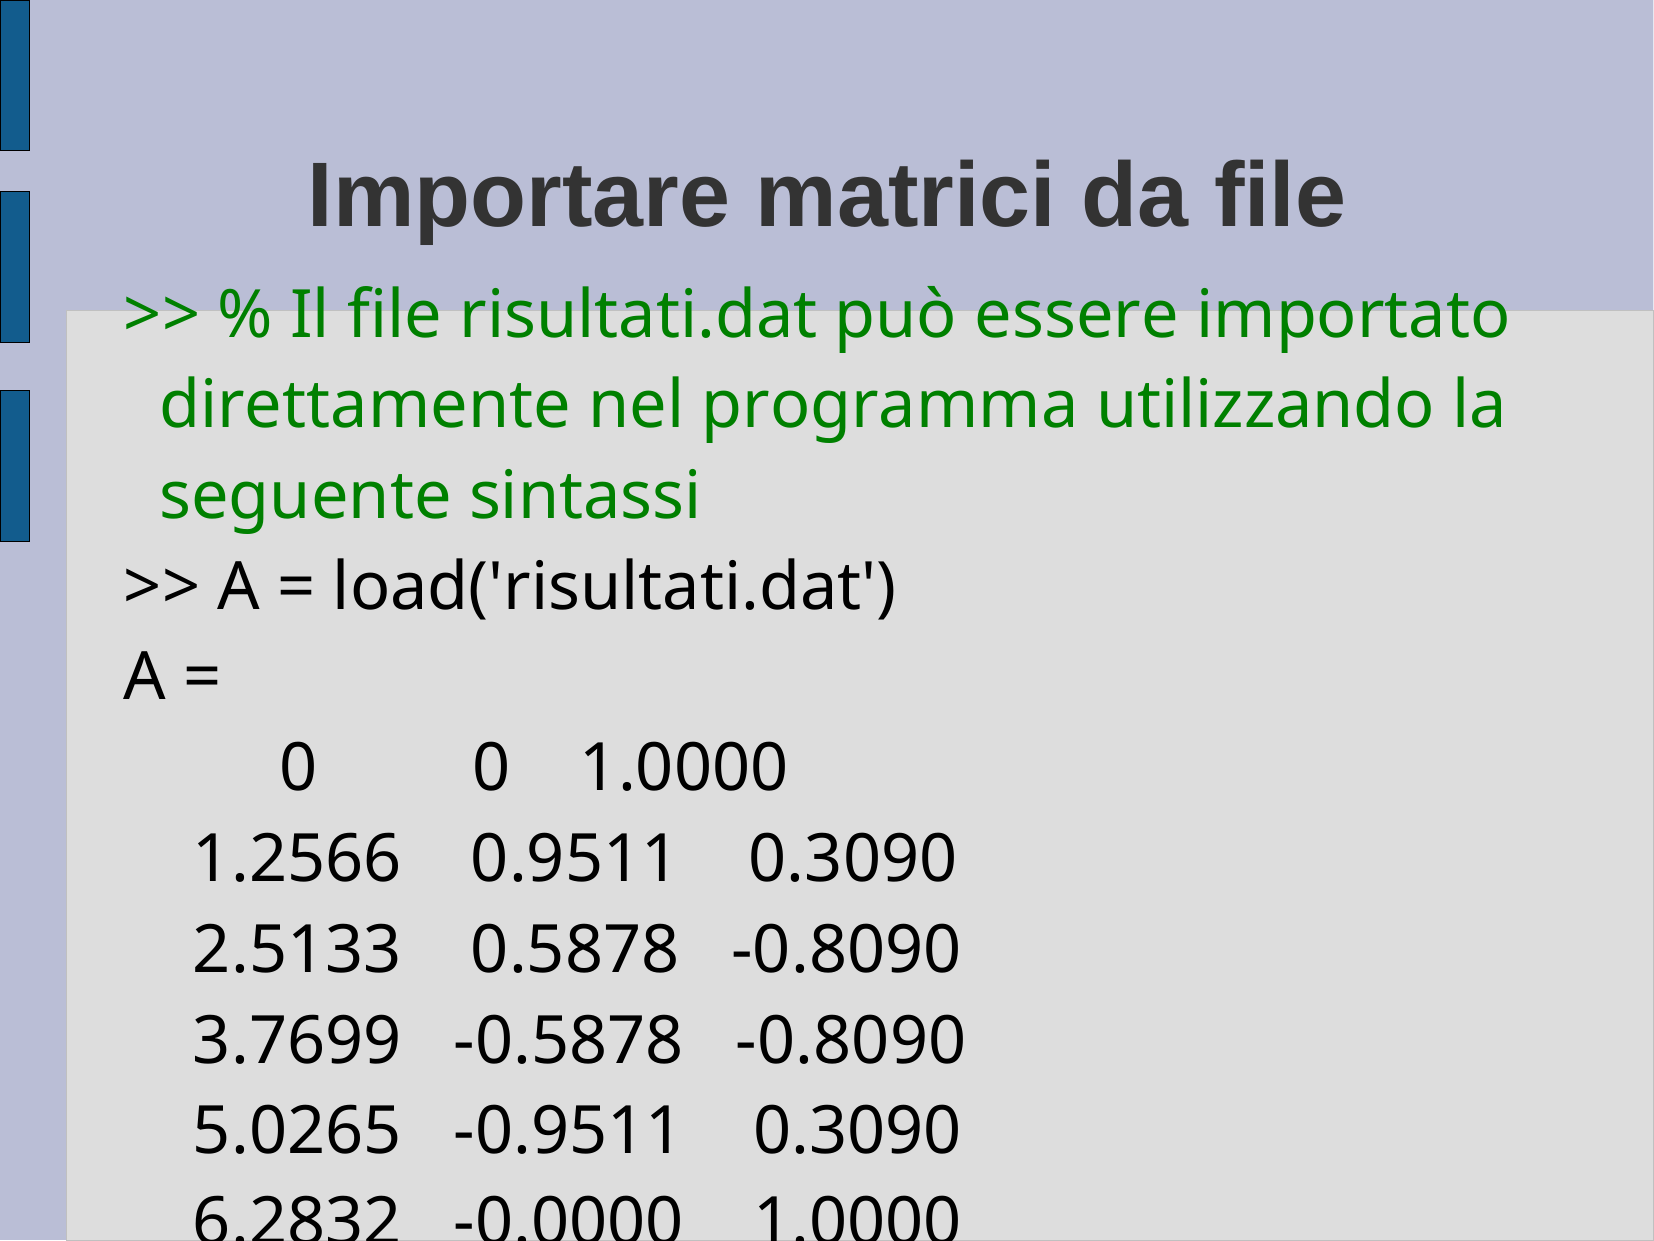

# Importare matrici da file
>> % Il file risultati.dat può essere importato direttamente nel programma utilizzando la seguente sintassi
>> A = load('risultati.dat')
A =
 0 0 1.0000
 1.2566 0.9511 0.3090
 2.5133 0.5878 -0.8090
 3.7699 -0.5878 -0.8090
 5.0265 -0.9511 0.3090
 6.2832 -0.0000 1.0000